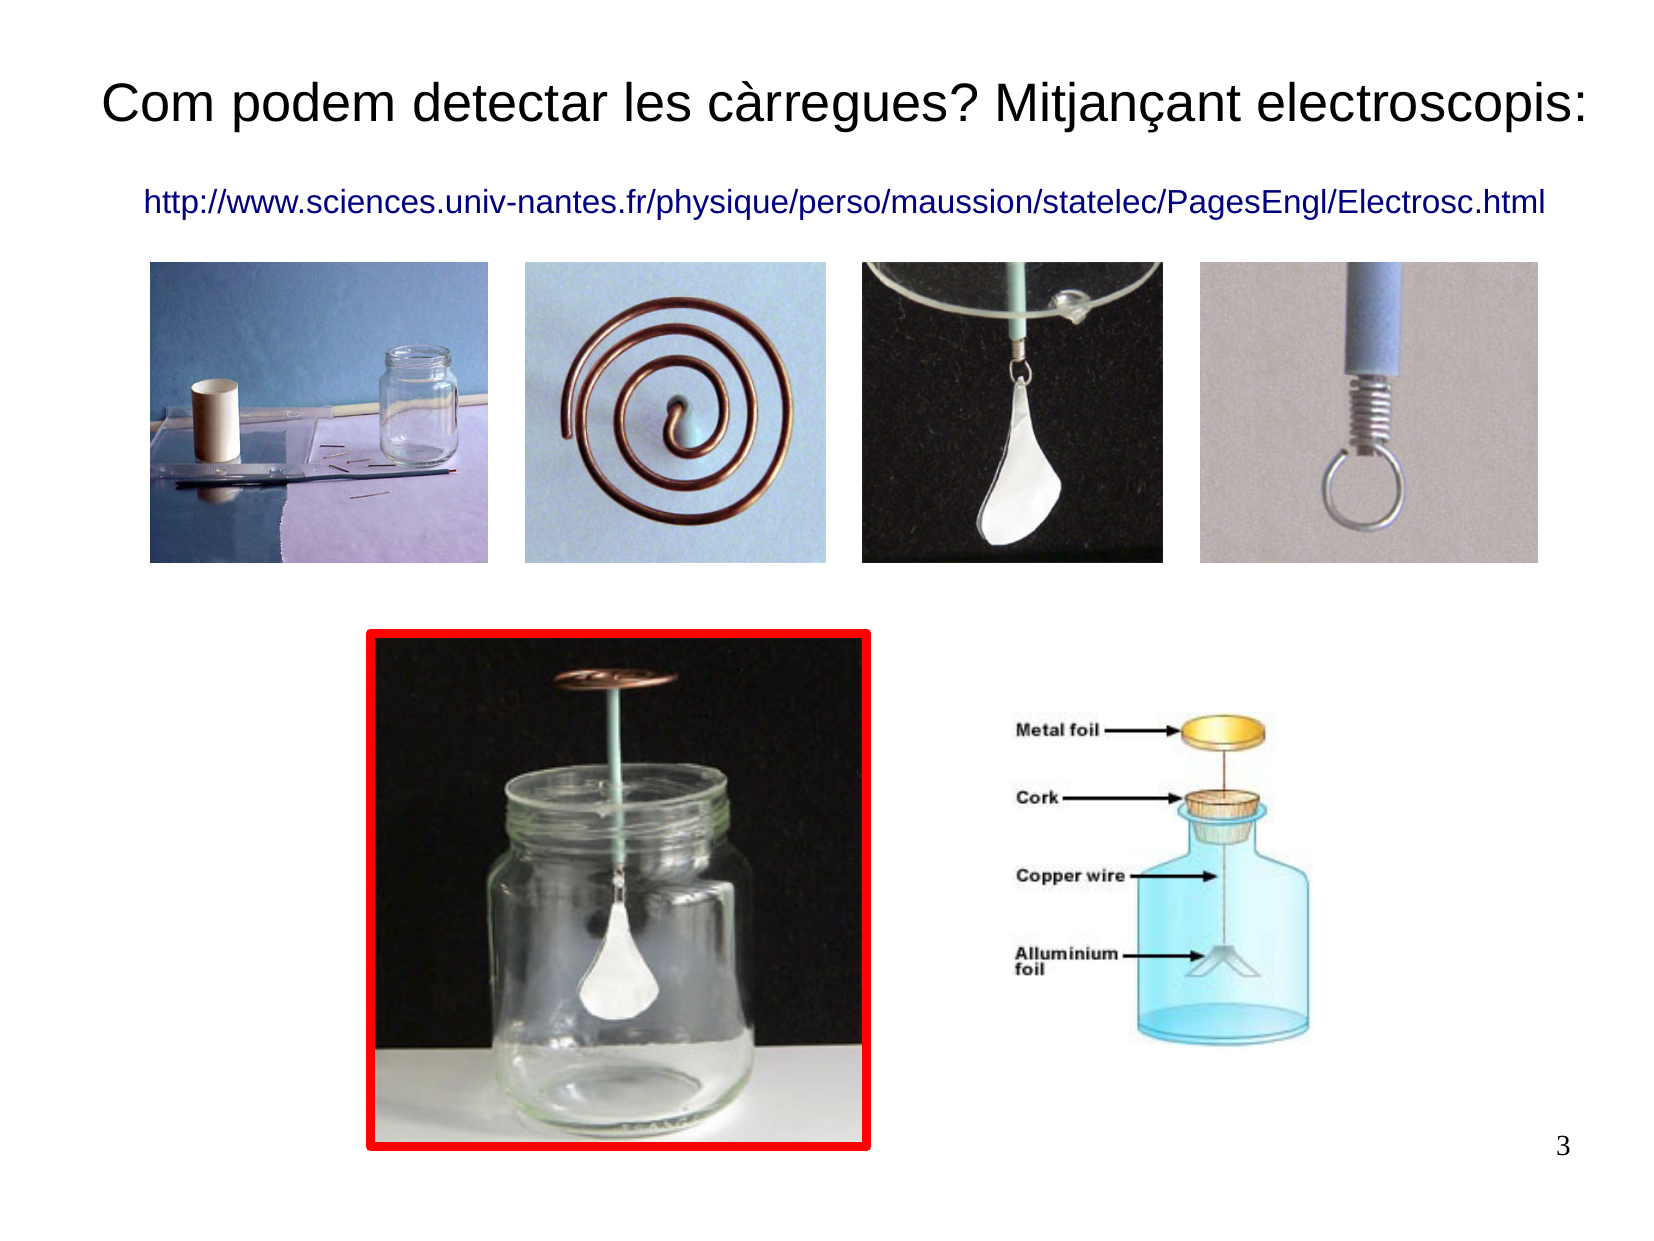

Com podem detectar les càrregues? Mitjançant electroscopis:
http://www.sciences.univ-nantes.fr/physique/perso/maussion/statelec/PagesEngl/Electrosc.html
3